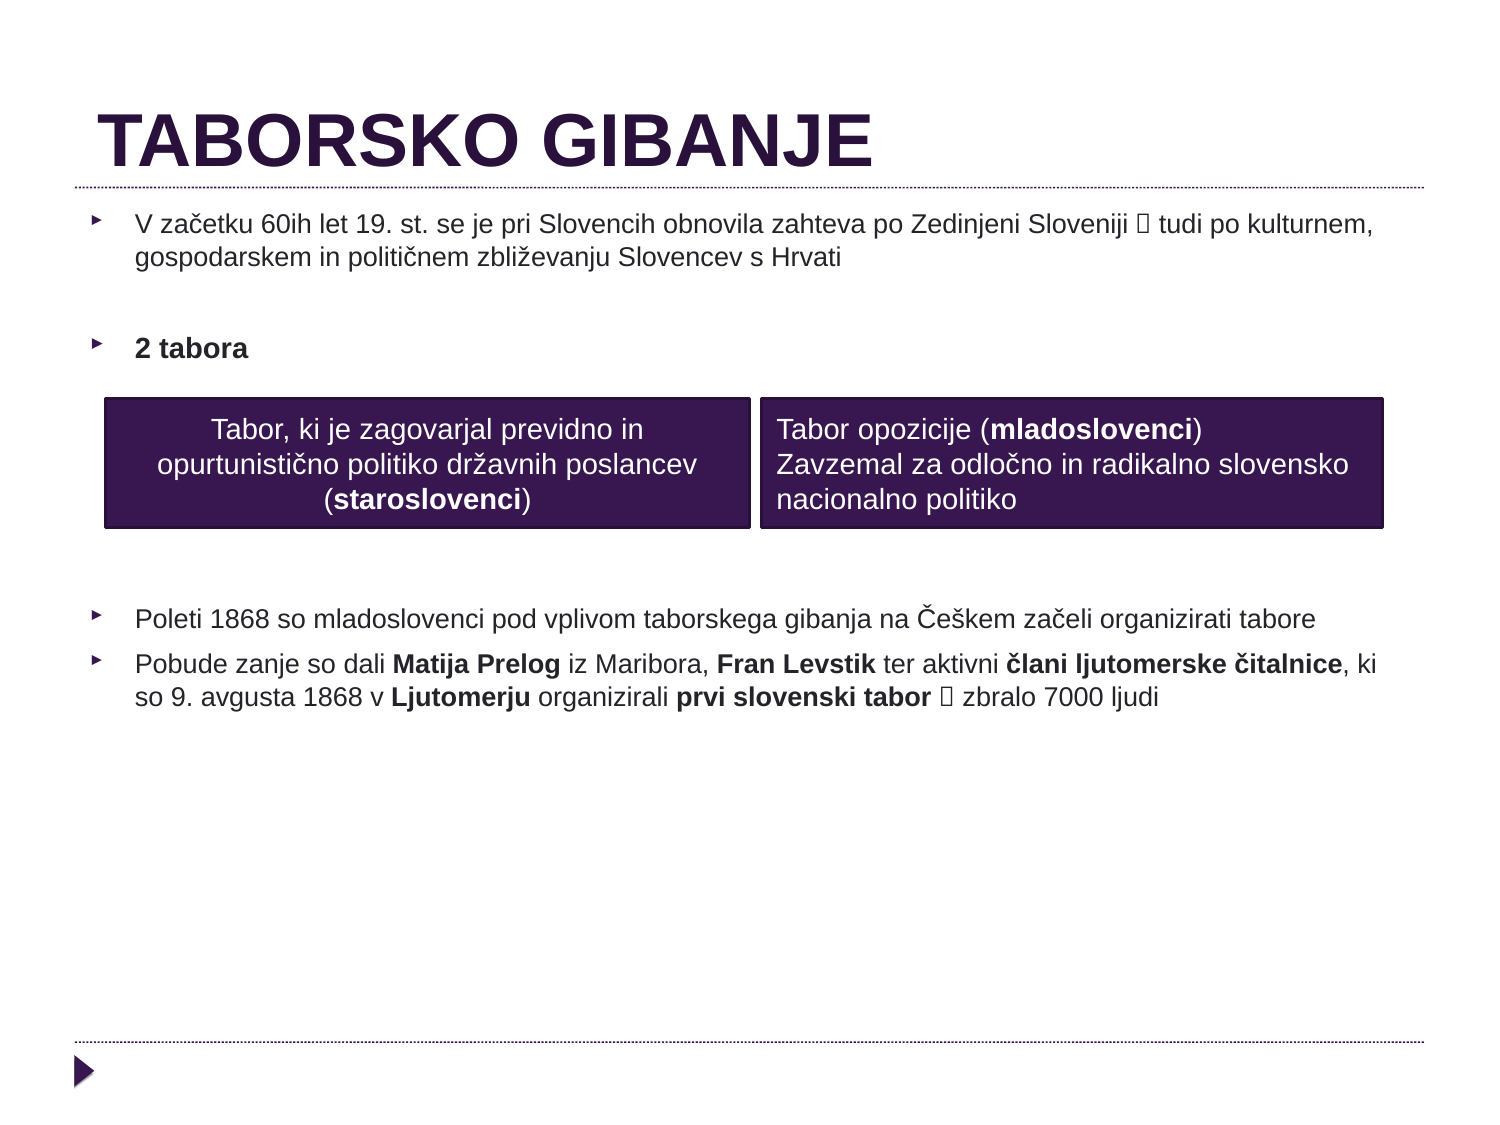

TABORSKO GIBANJE
# V začetku 60ih let 19. st. se je pri Slovencih obnovila zahteva po Zedinjeni Sloveniji  tudi po kulturnem, gospodarskem in političnem zbliževanju Slovencev s Hrvati
2 tabora
Poleti 1868 so mladoslovenci pod vplivom taborskega gibanja na Češkem začeli organizirati tabore
Pobude zanje so dali Matija Prelog iz Maribora, Fran Levstik ter aktivni člani ljutomerske čitalnice, ki so 9. avgusta 1868 v Ljutomerju organizirali prvi slovenski tabor  zbralo 7000 ljudi
Tabor, ki je zagovarjal previdno in opurtunistično politiko državnih poslancev (staroslovenci)
Tabor opozicije (mladoslovenci)
Zavzemal za odločno in radikalno slovensko nacionalno politiko